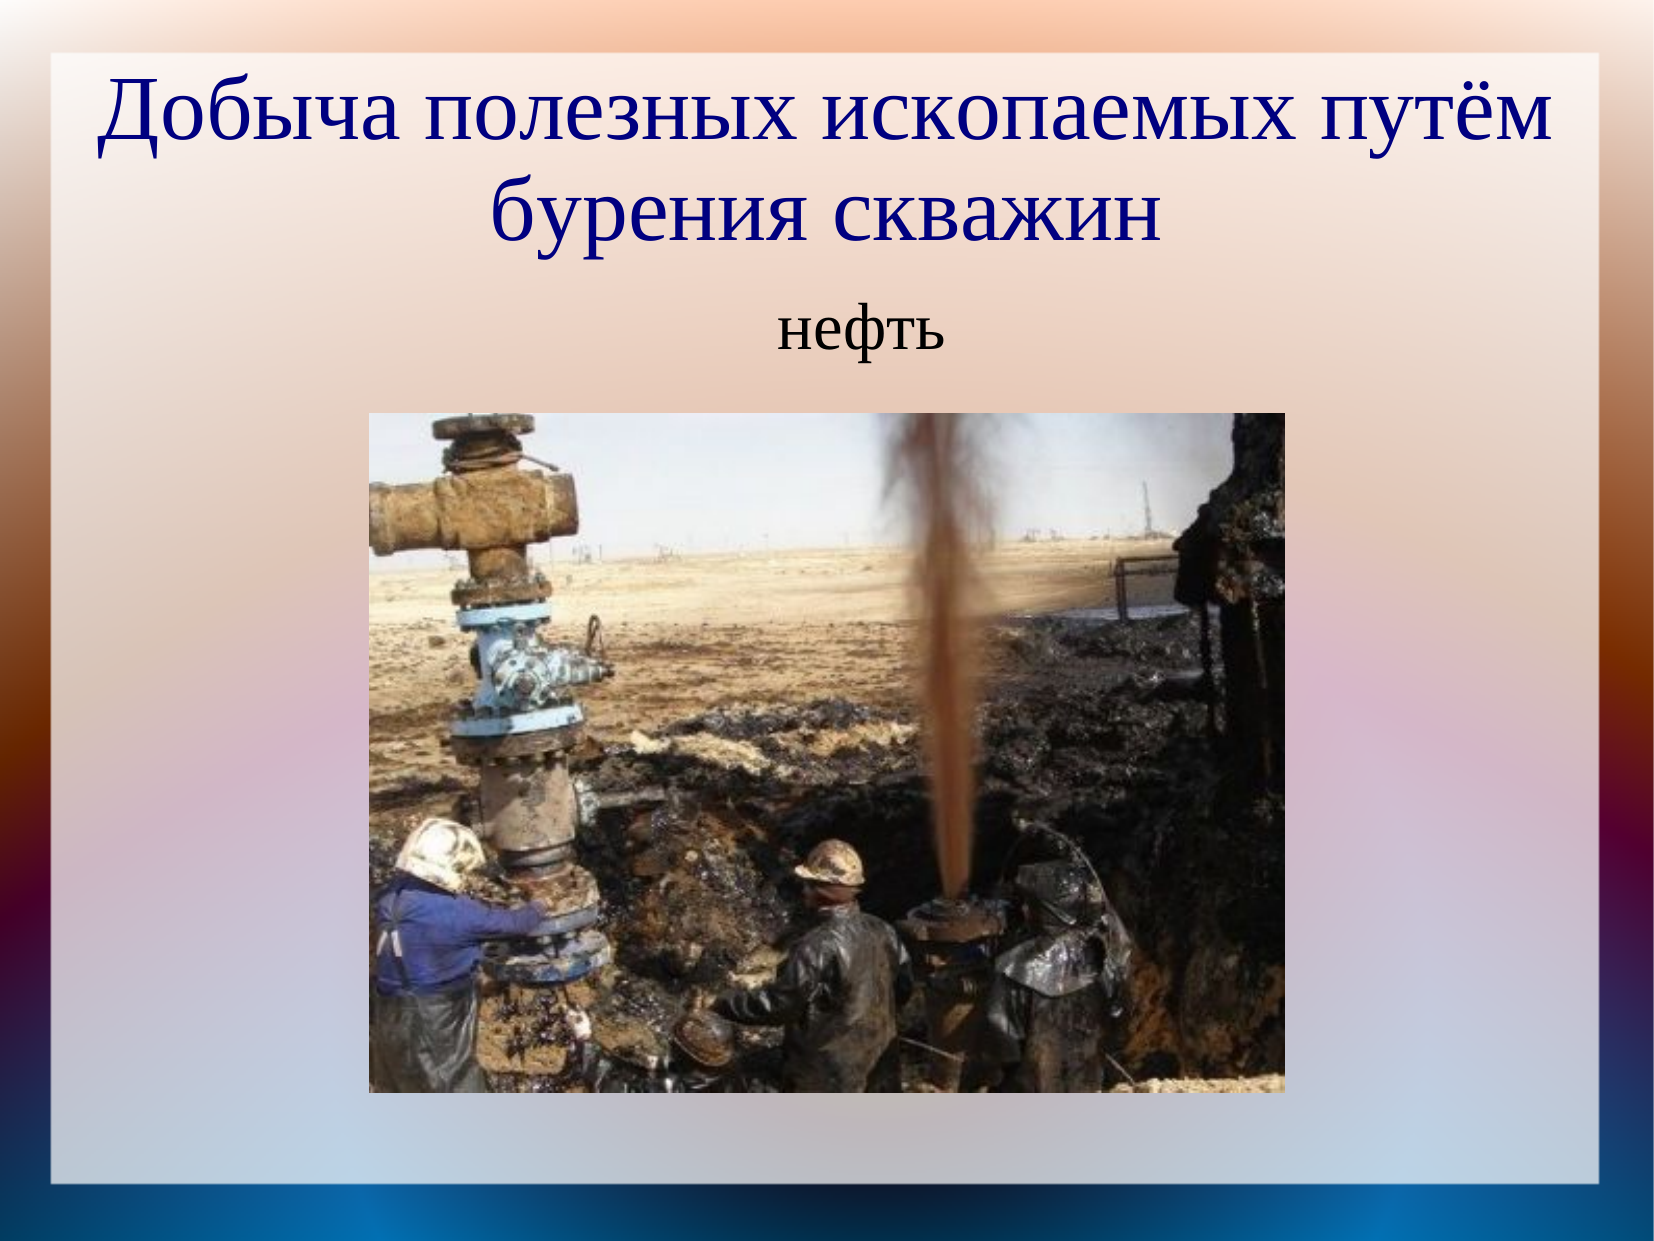

# Добыча полезных ископаемых путём бурения скважин
нефть